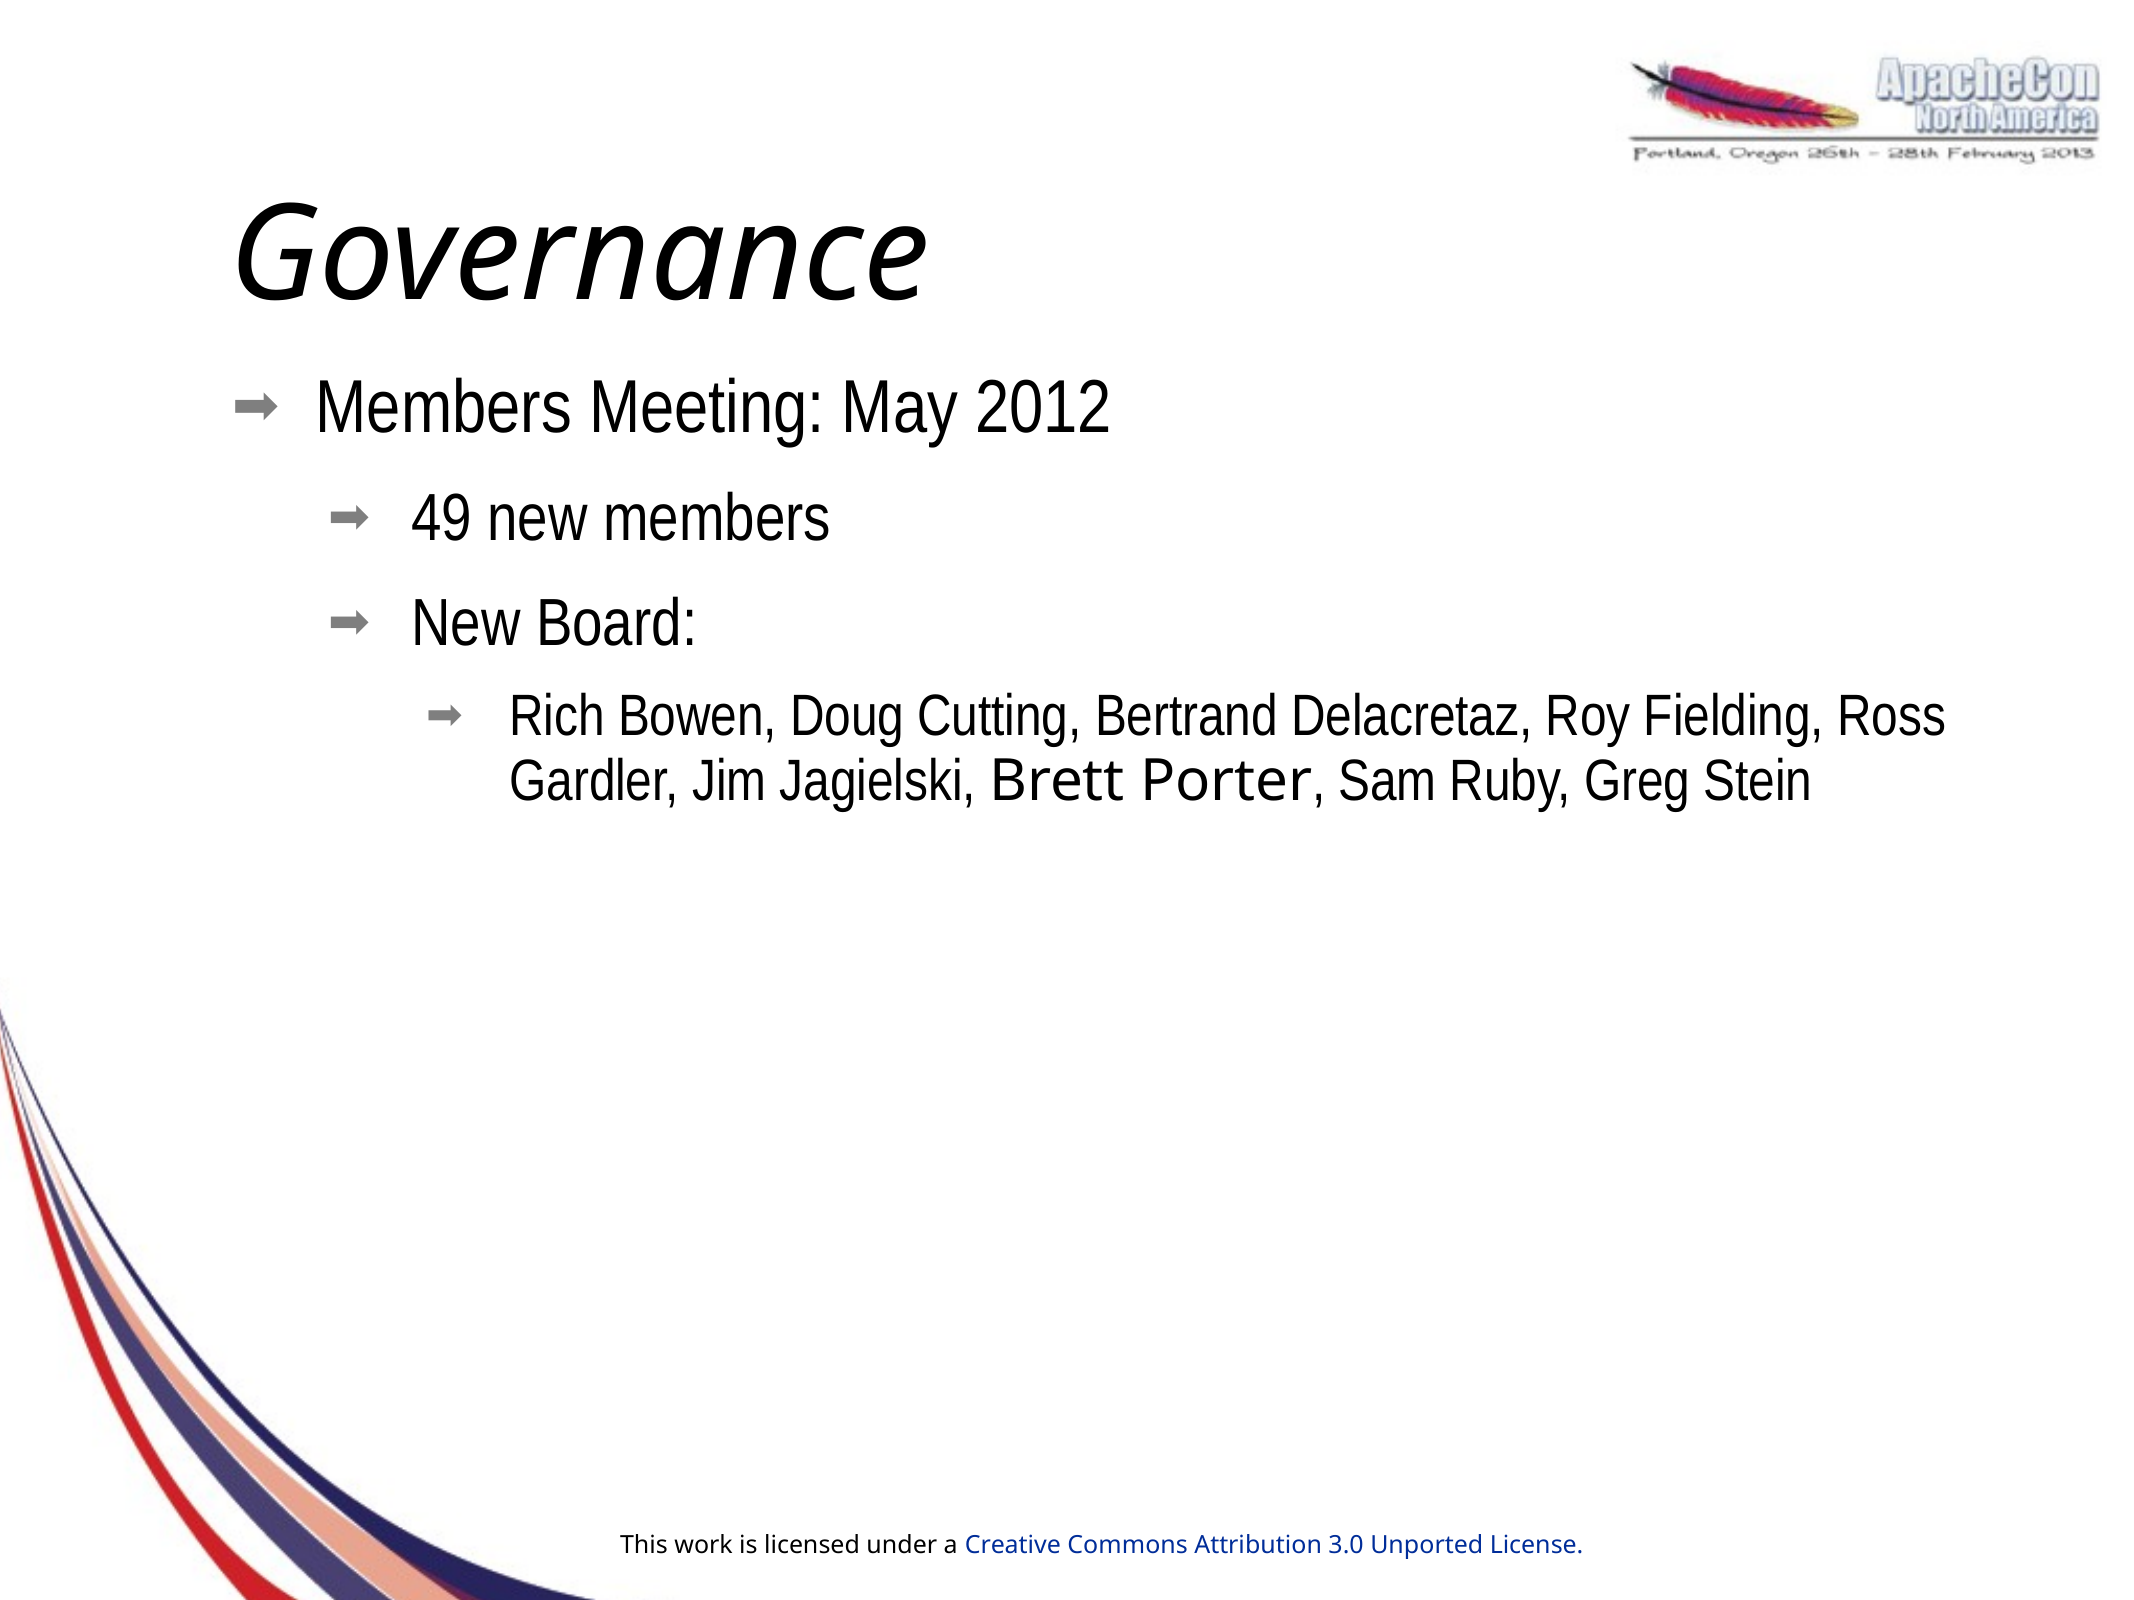

# Governance
Members Meeting: May 2012
49 new members
New Board:
Rich Bowen, Doug Cutting, Bertrand Delacretaz, Roy Fielding, Ross Gardler, Jim Jagielski, Brett Porter, Sam Ruby, Greg Stein
This work is licensed under a Creative Commons Attribution 3.0 Unported License.